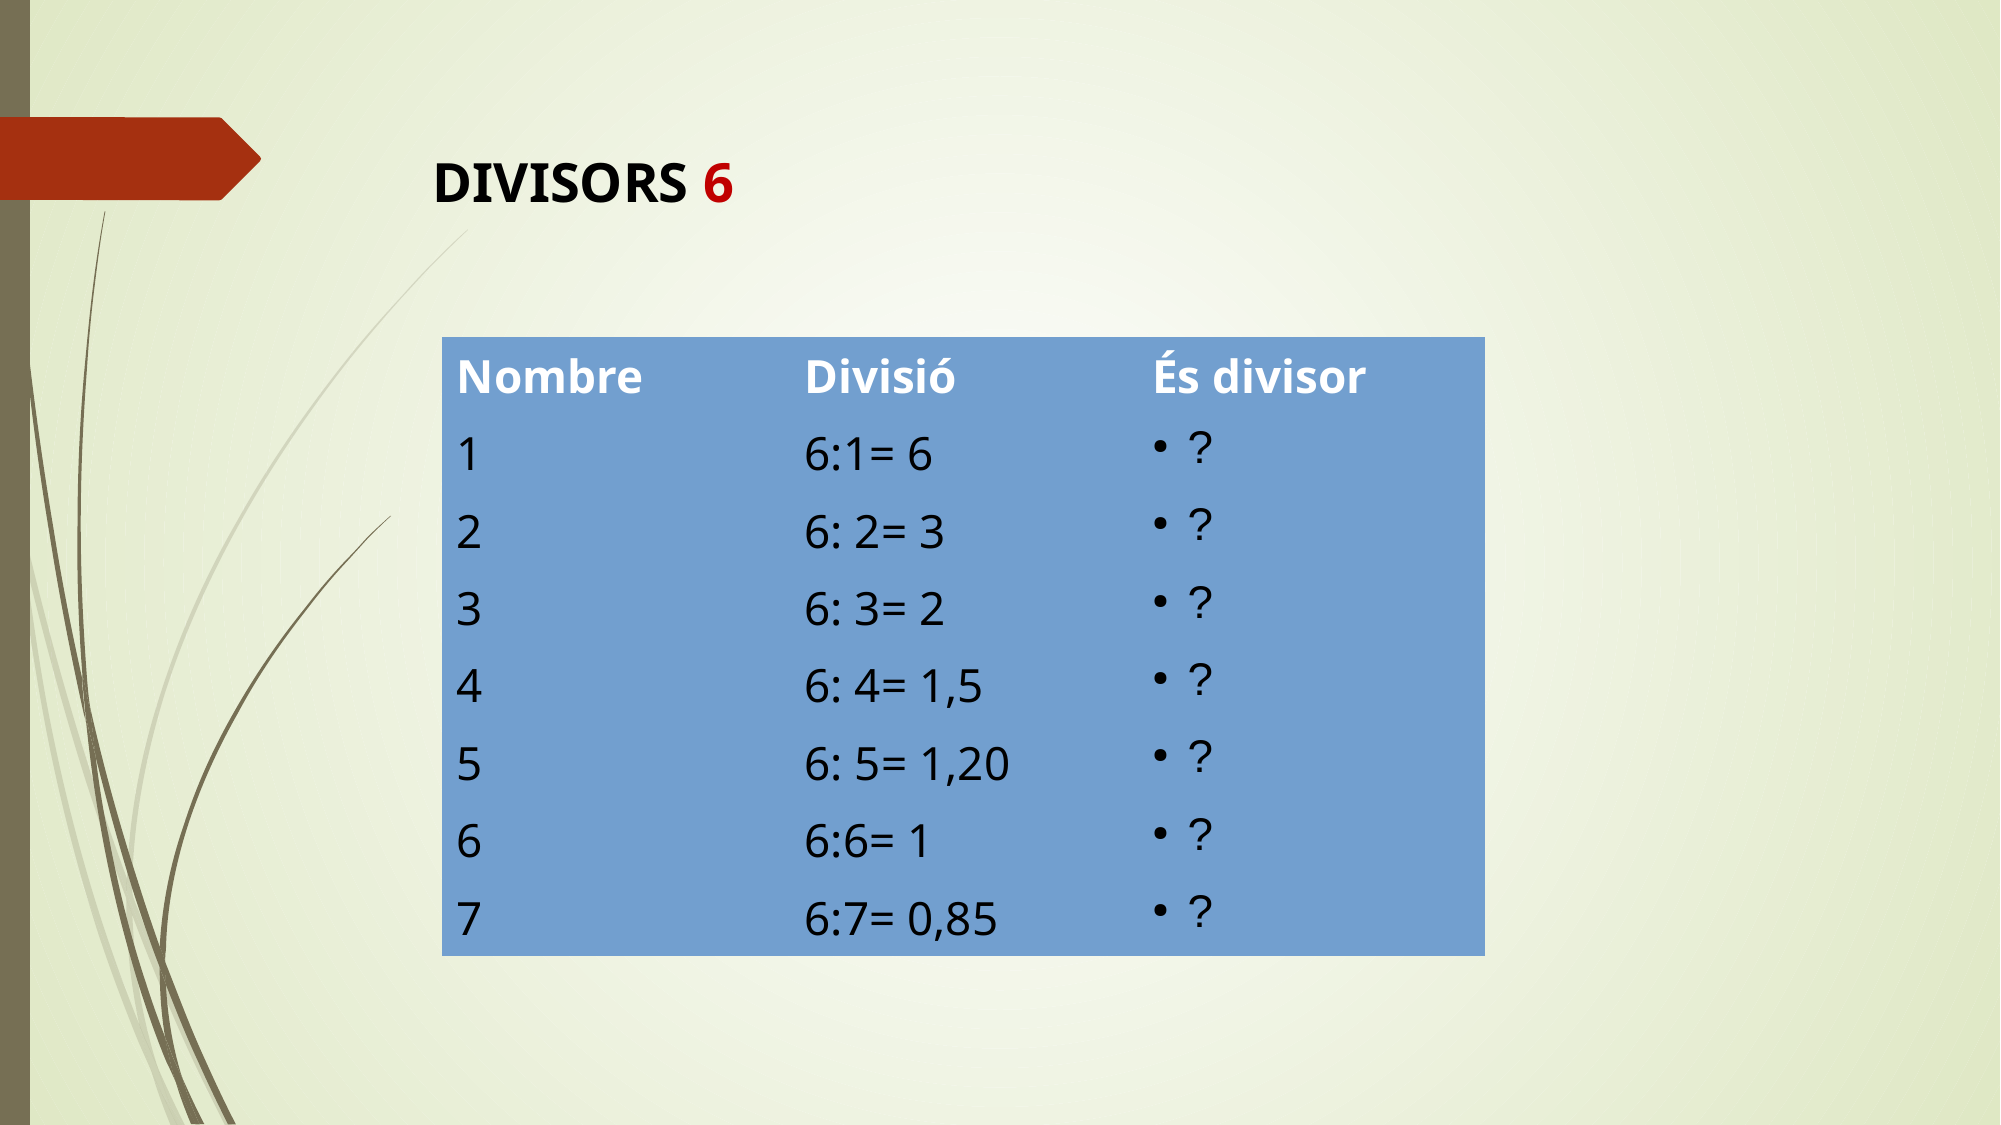

DIVISORS 6
| Nombre | Divisió | És divisor |
| --- | --- | --- |
| 1 | 6:1= 6 | ? |
| 2 | 6: 2= 3 | ? |
| 3 | 6: 3= 2 | ? |
| 4 | 6: 4= 1,5 | ? |
| 5 | 6: 5= 1,20 | ? |
| 6 | 6:6= 1 | ? |
| 7 | 6:7= 0,85 | ? |